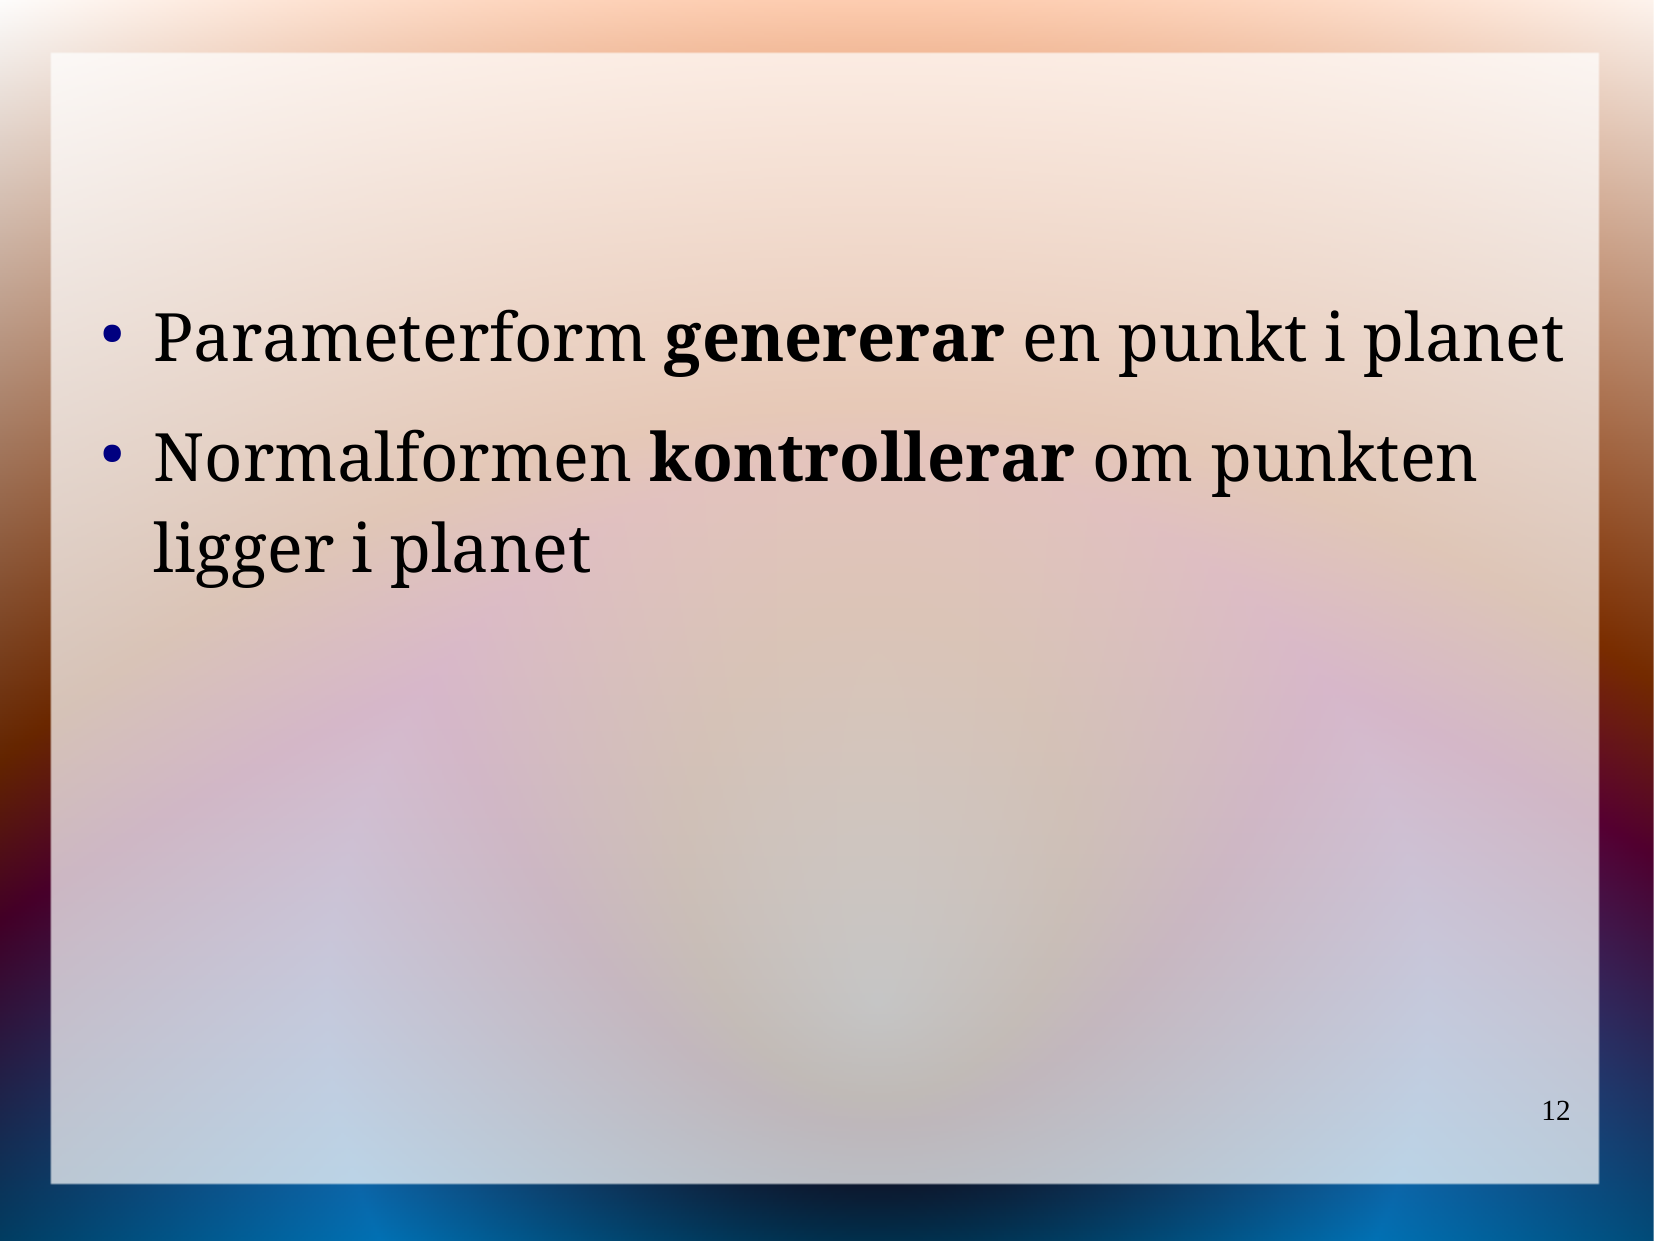

#
Parameterform genererar en punkt i planet
Normalformen kontrollerar om punkten ligger i planet
12